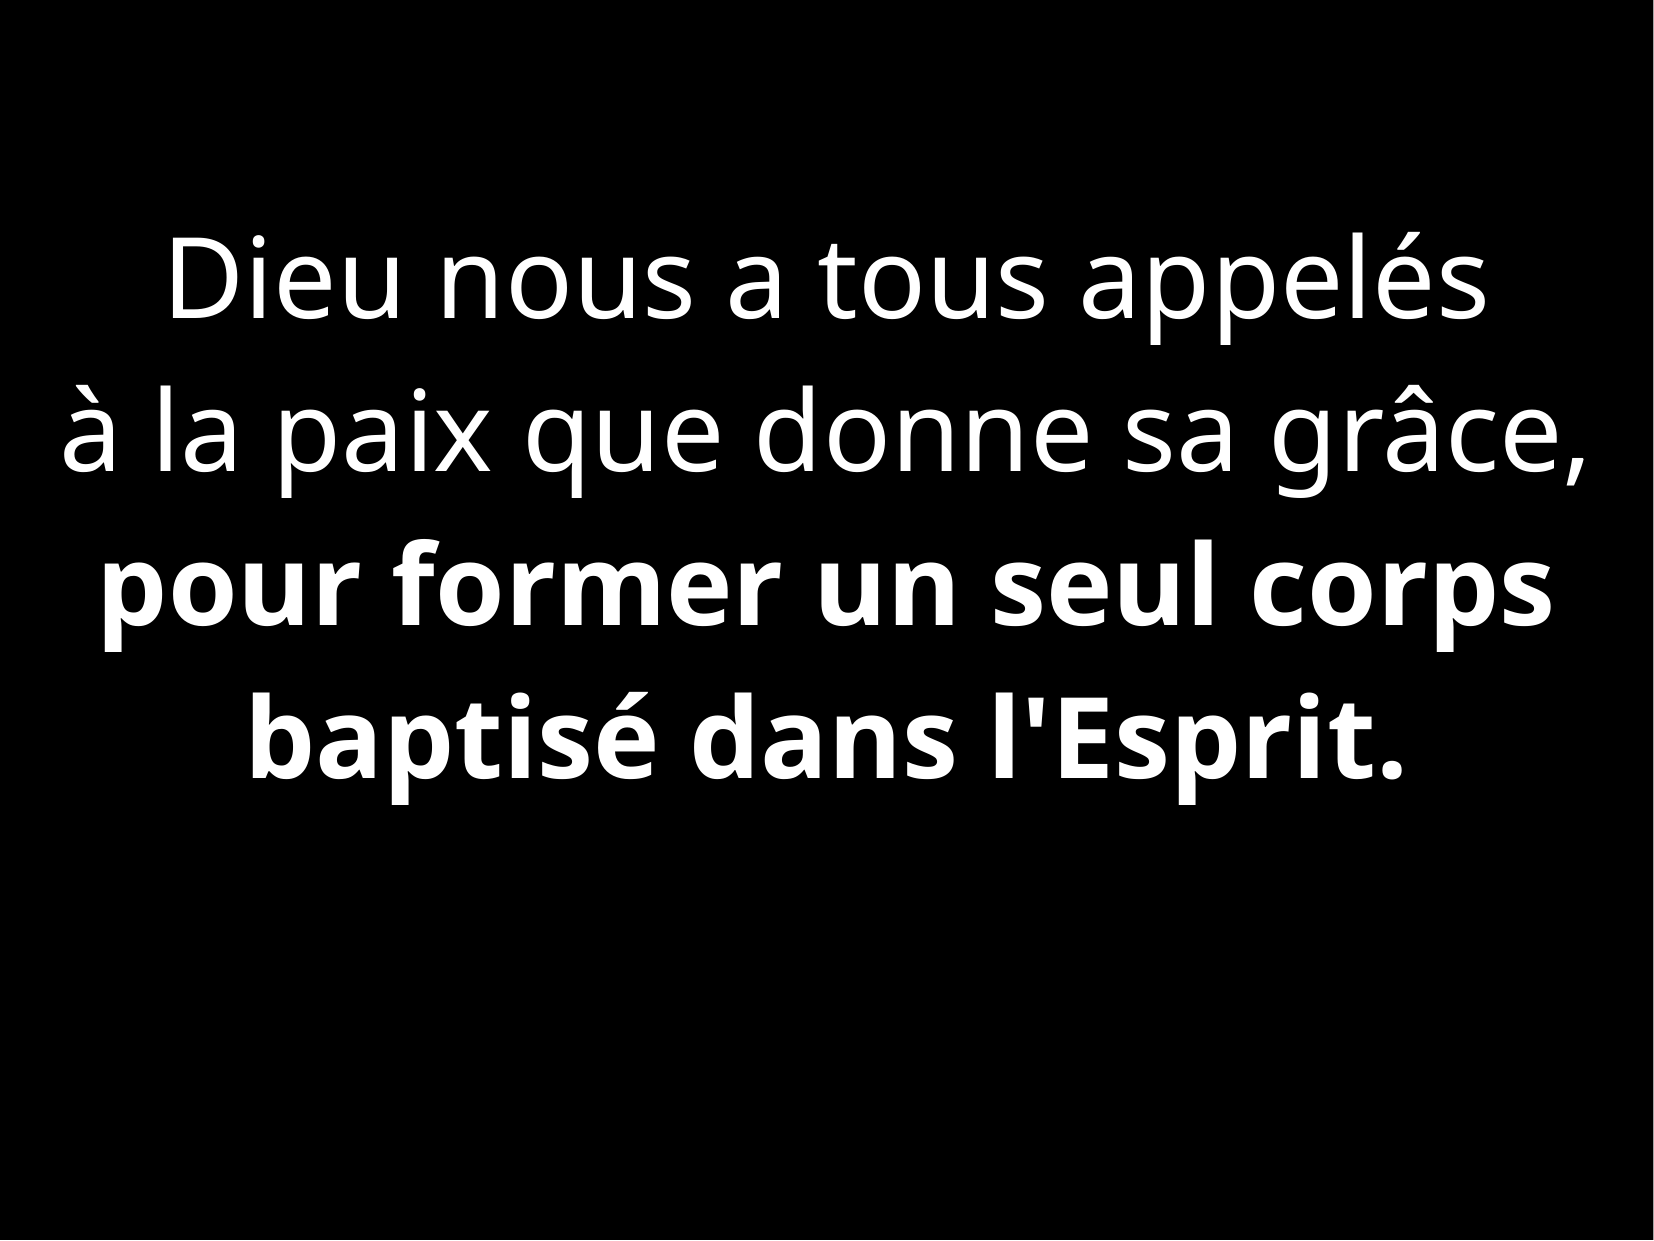

# Dieu nous a tous appelés à la paix que donne sa grâce, pour former un seul corps baptisé dans l'Esprit.